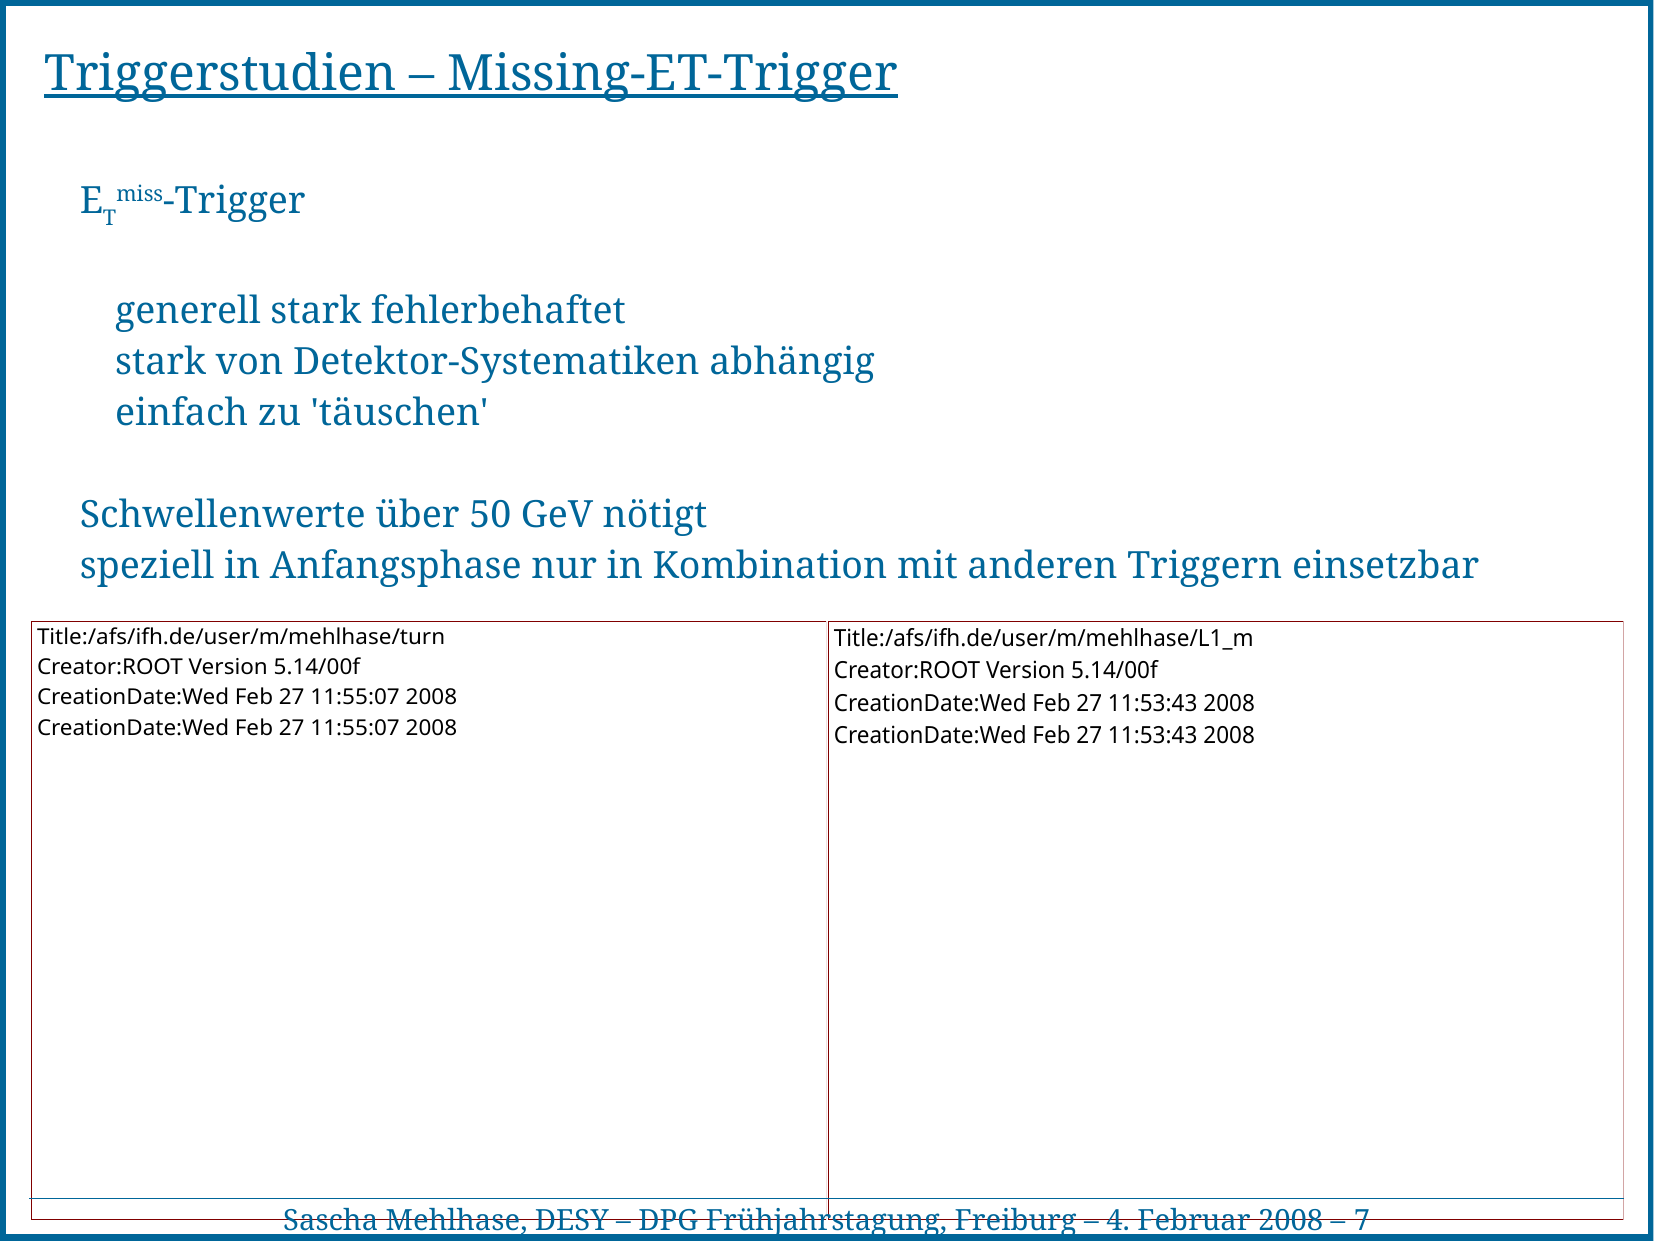

Sascha Mehlhase, DESY – DPG Frühjahrstagung, Freiburg – 4. Februar 2008 –
Triggerstudien – Missing-ET-Trigger
ETmiss-Trigger
generell stark fehlerbehaftet
stark von Detektor-Systematiken abhängig
einfach zu 'täuschen'
Schwellenwerte über 50 GeV nötigt
speziell in Anfangsphase nur in Kombination mit anderen Triggern einsetzbar